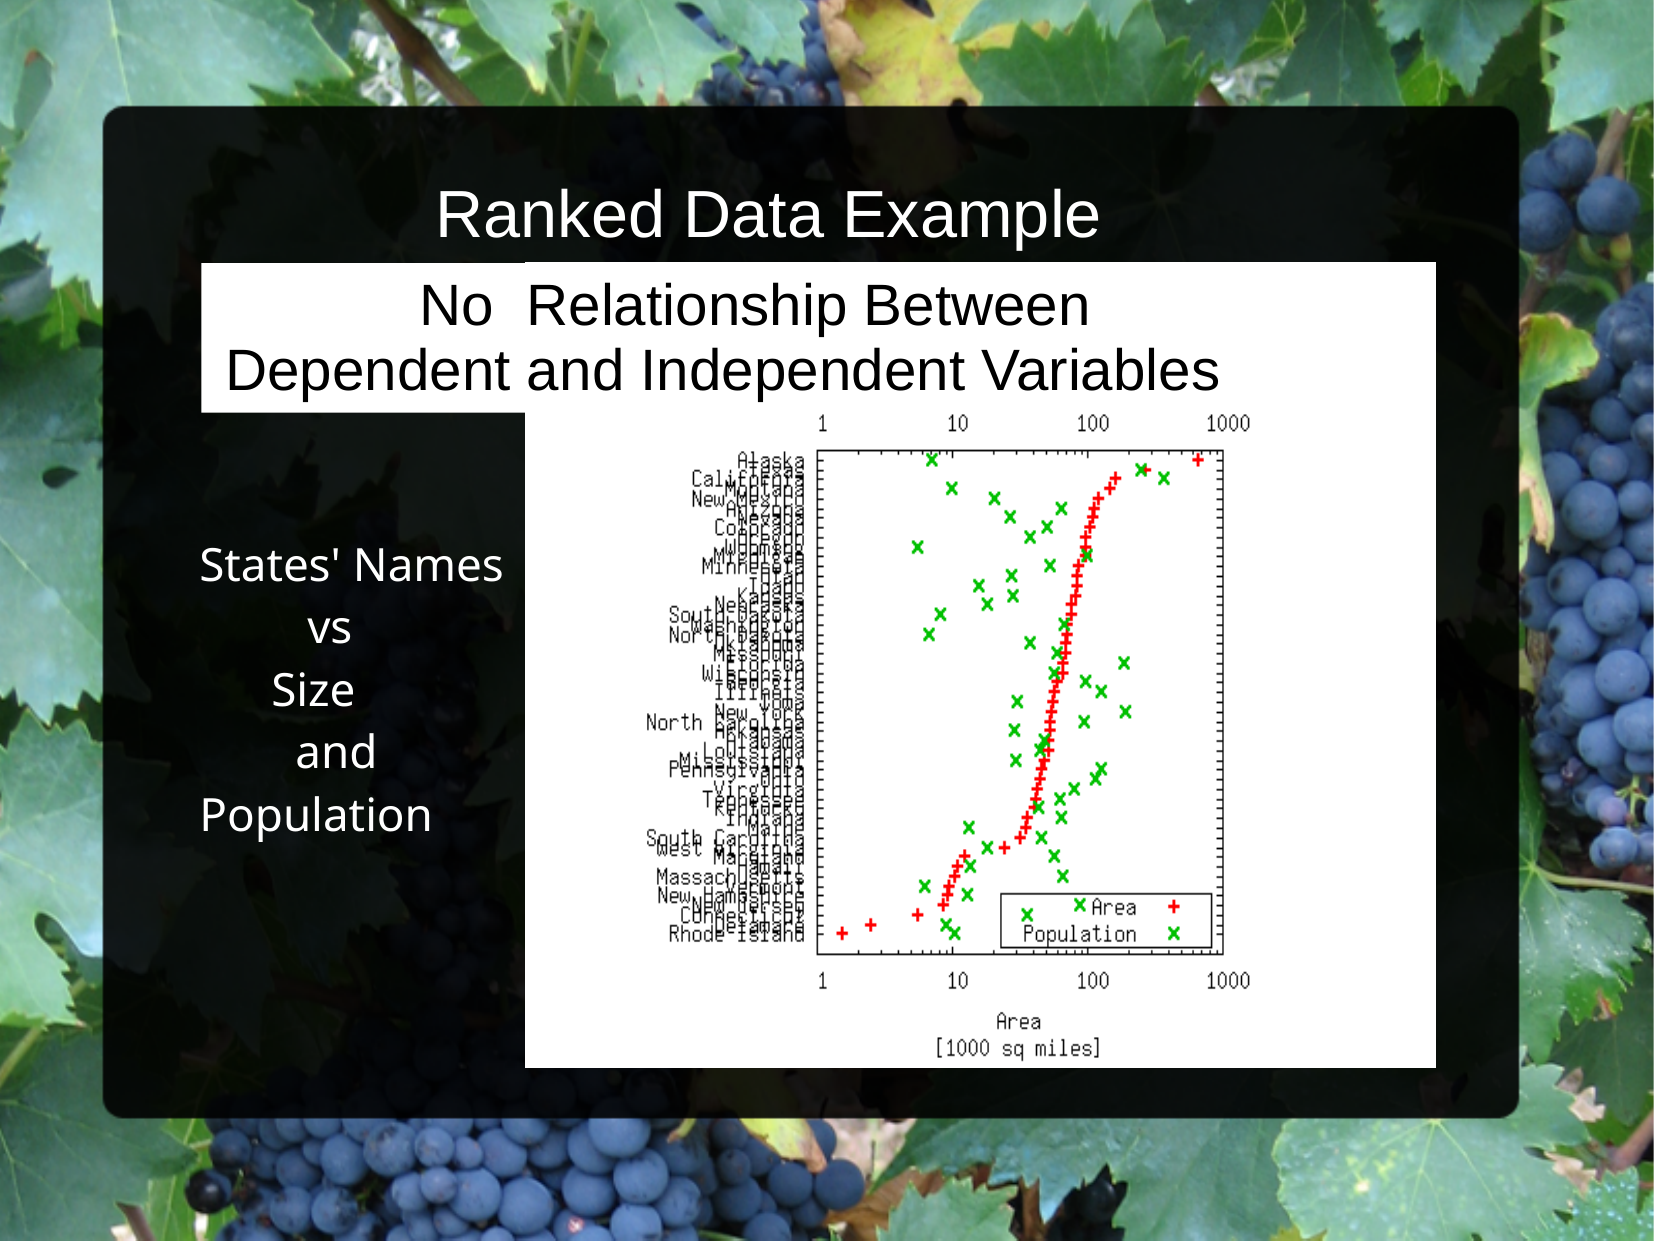

# Ranked Data Example
No Relationship Between
Dependent and Independent Variables
States' Names
 vs
 Size
 and
Population